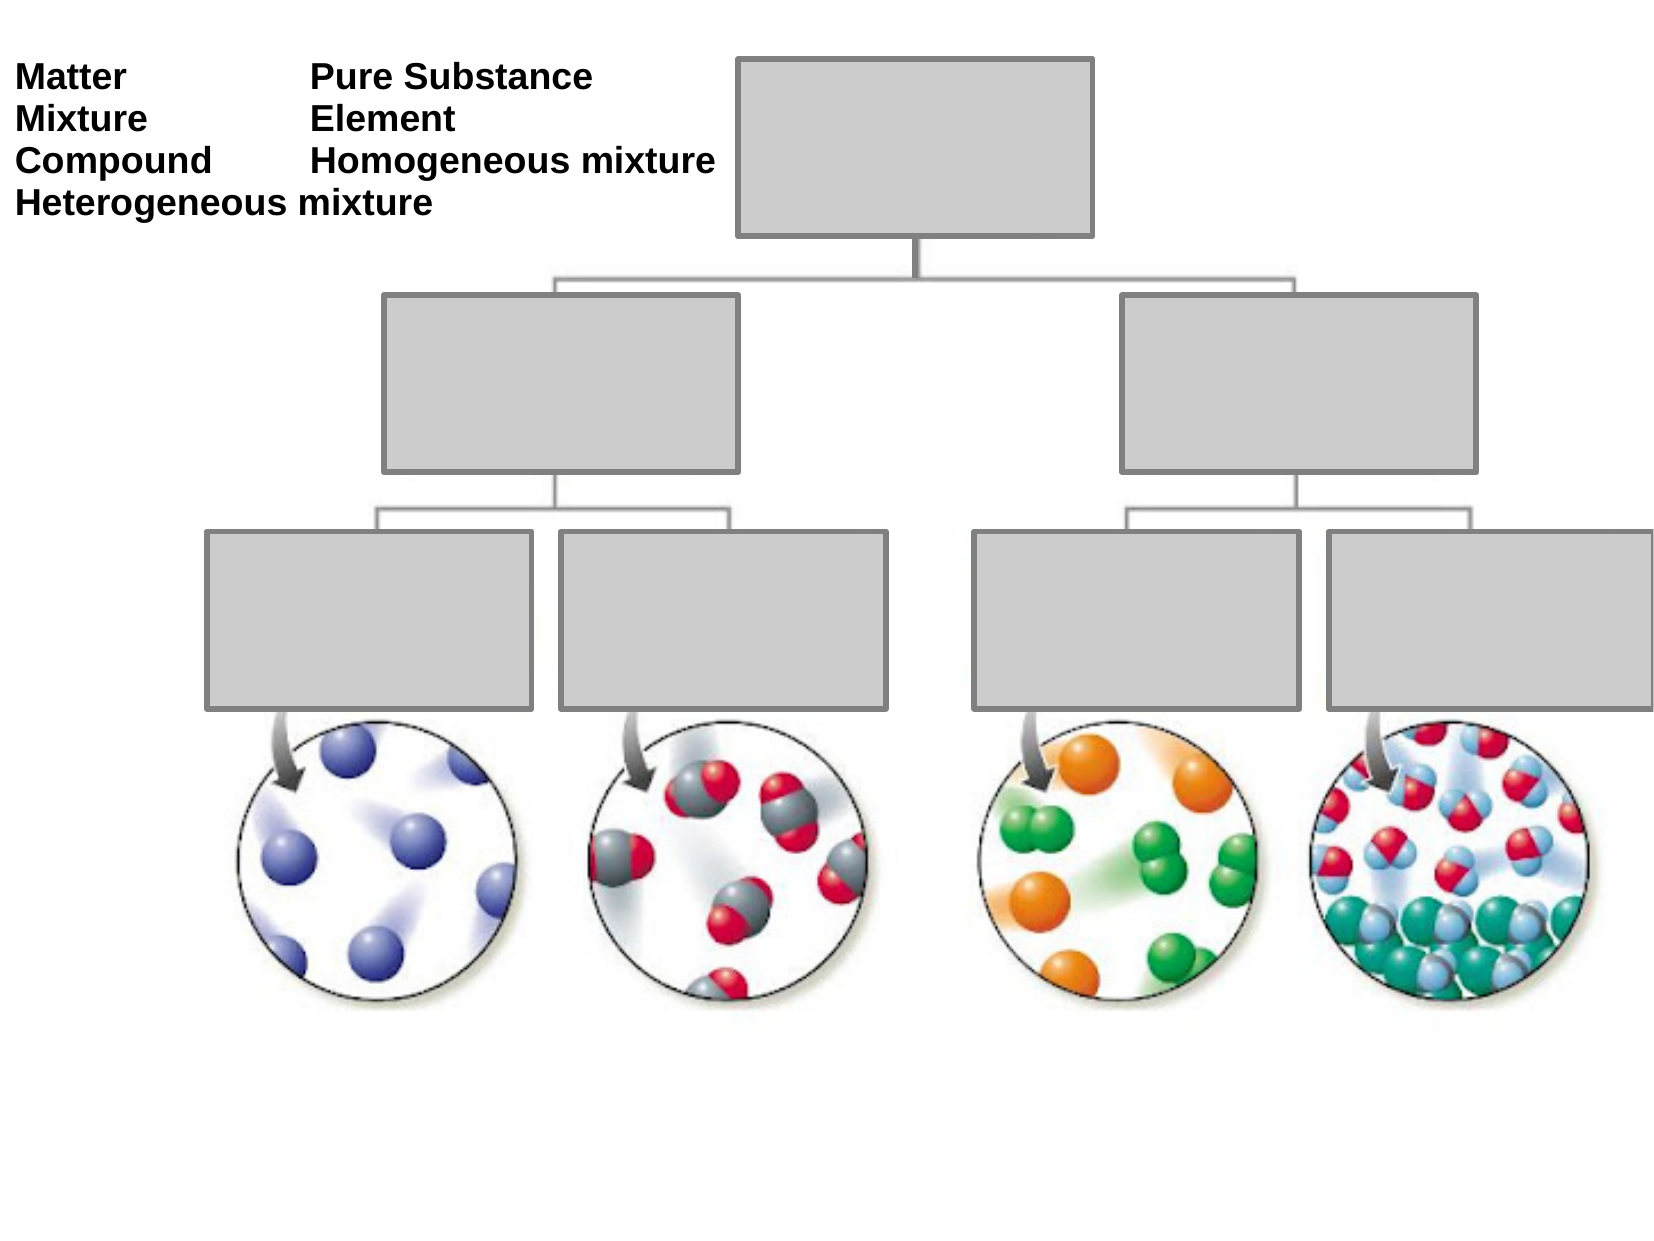

Matter			Pure Substance
Mixture			Element
Compound		Homogeneous mixture
Heterogeneous mixture